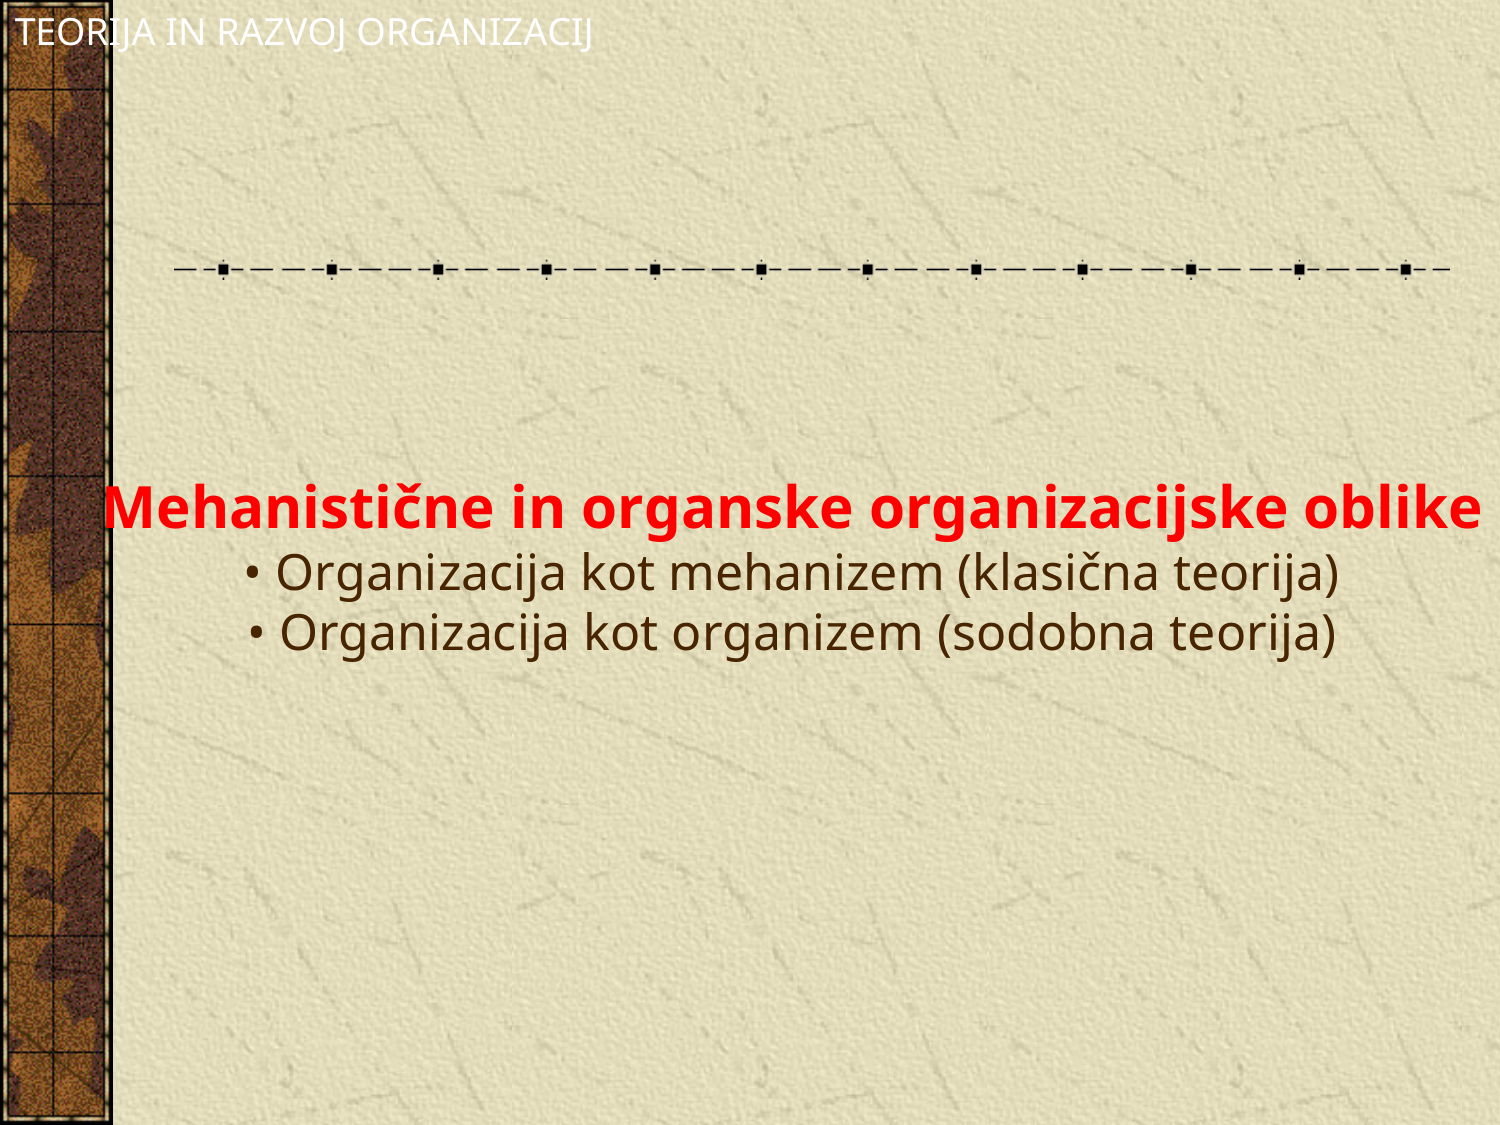

TEORIJA IN RAZVOJ ORGANIZACIJ
Mehanistične in organske organizacijske oblike
• Organizacija kot mehanizem (klasična teorija)
• Organizacija kot organizem (sodobna teorija)